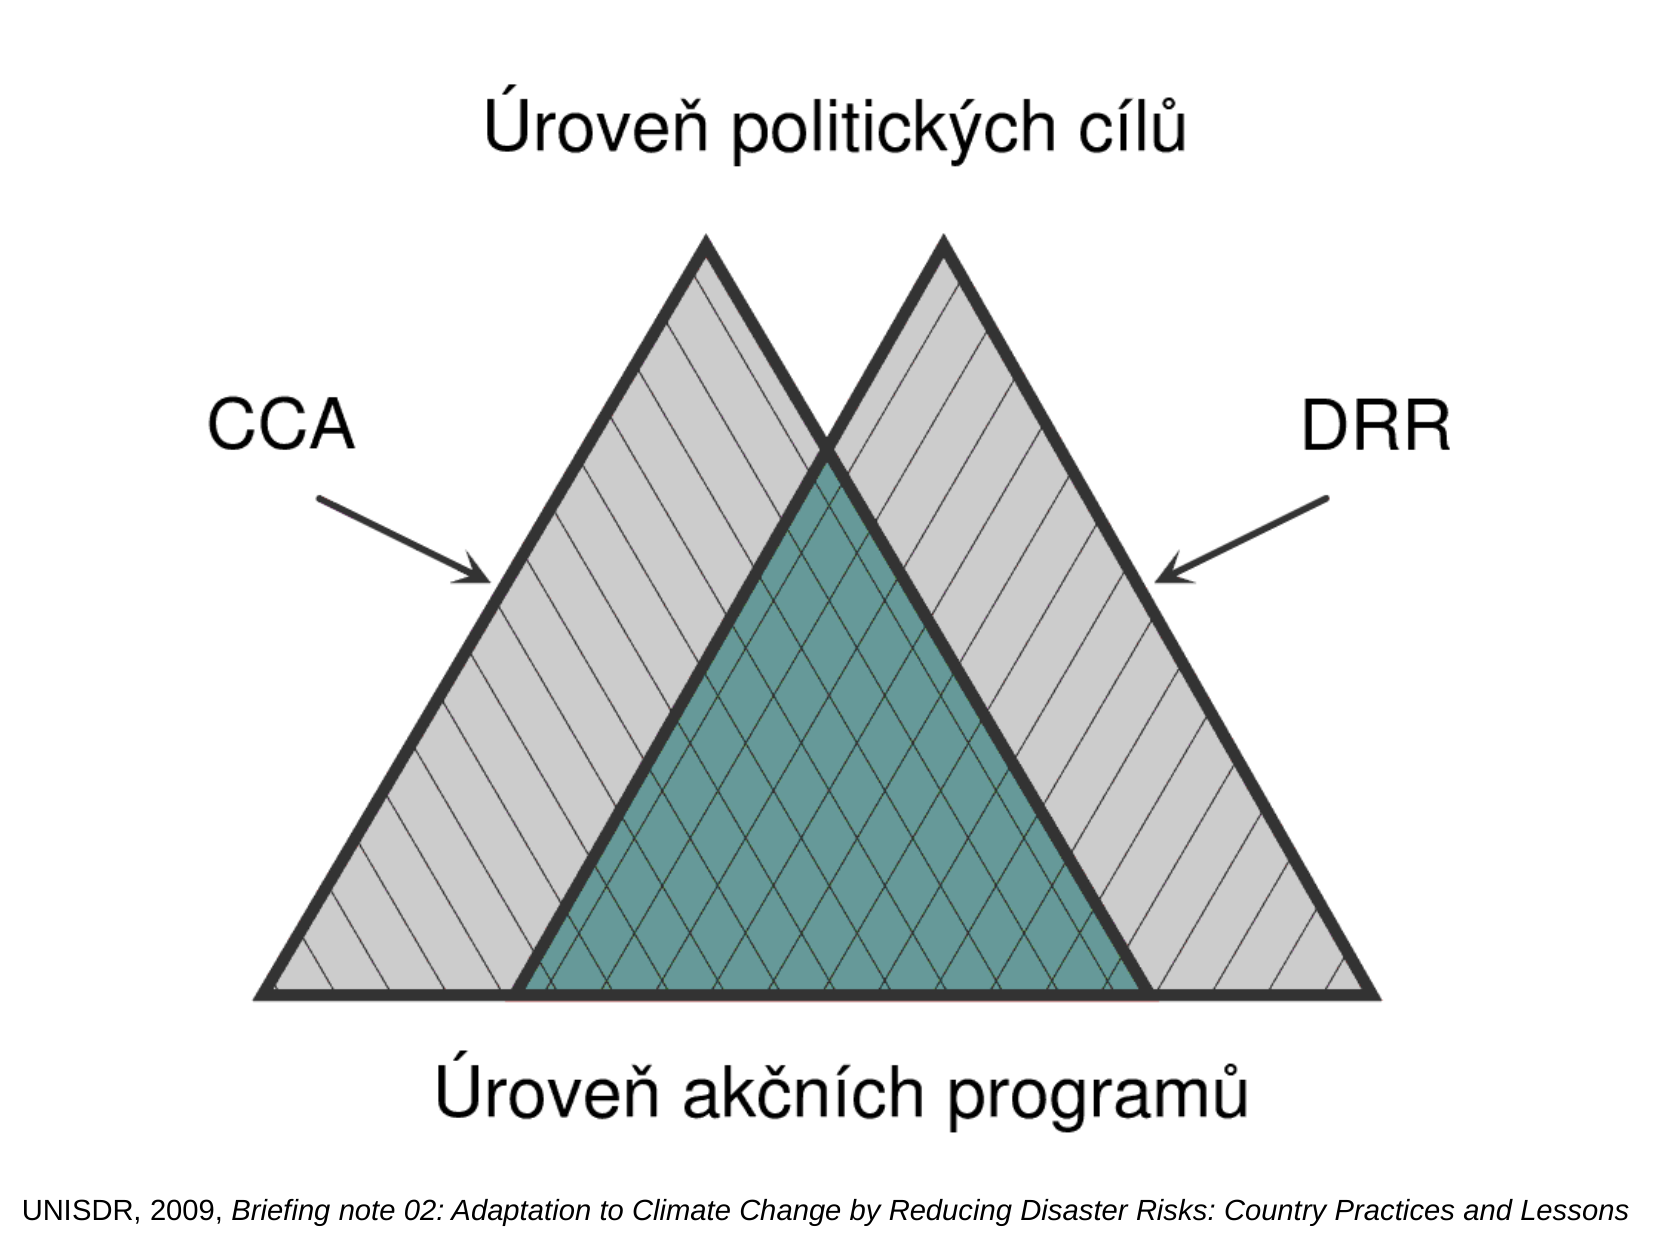

# UNISDR, 2009, Briefing note 02: Adaptation to Climate Change by Reducing Disaster Risks: Country Practices and Lessons